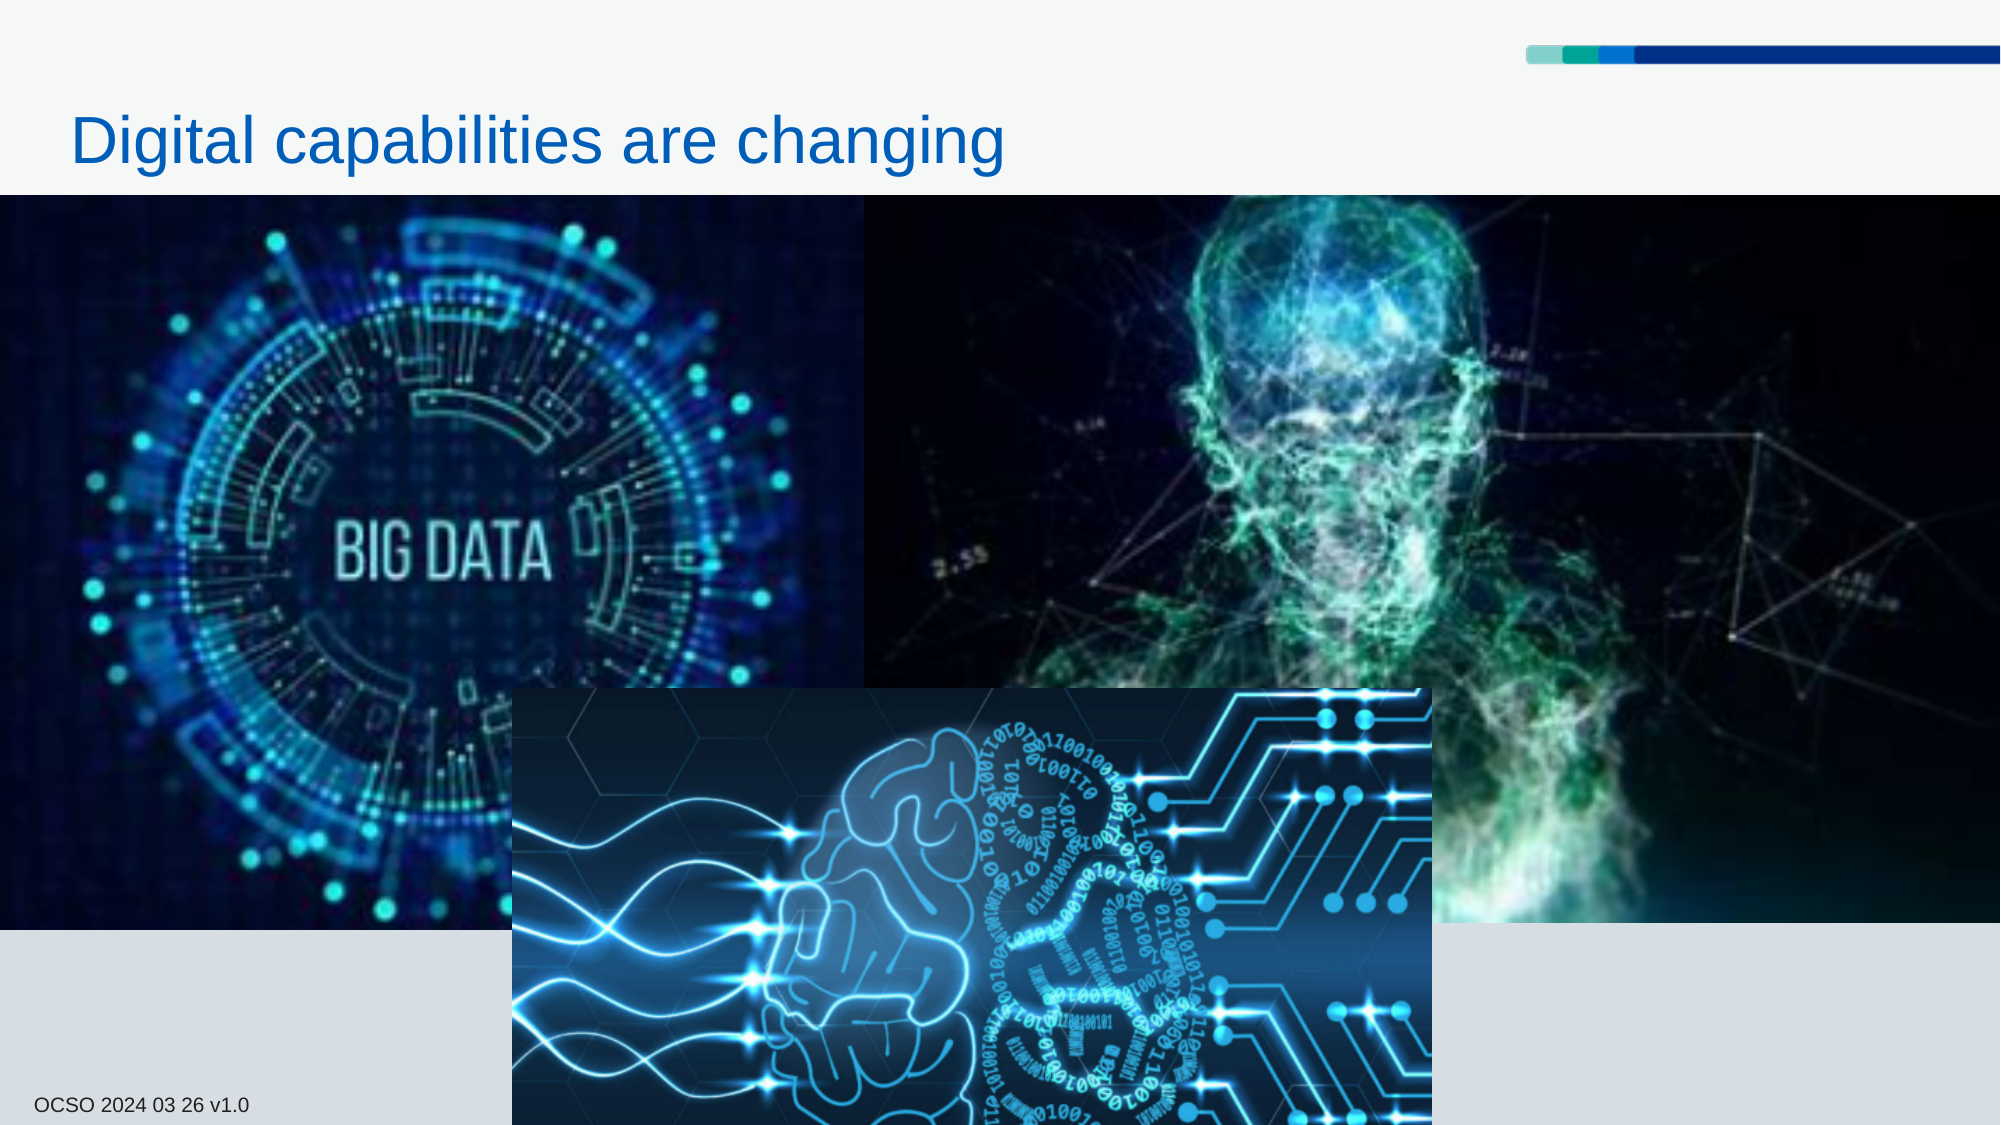

# Digital capabilities are changing
OCSO 2024 03 26 v1.0